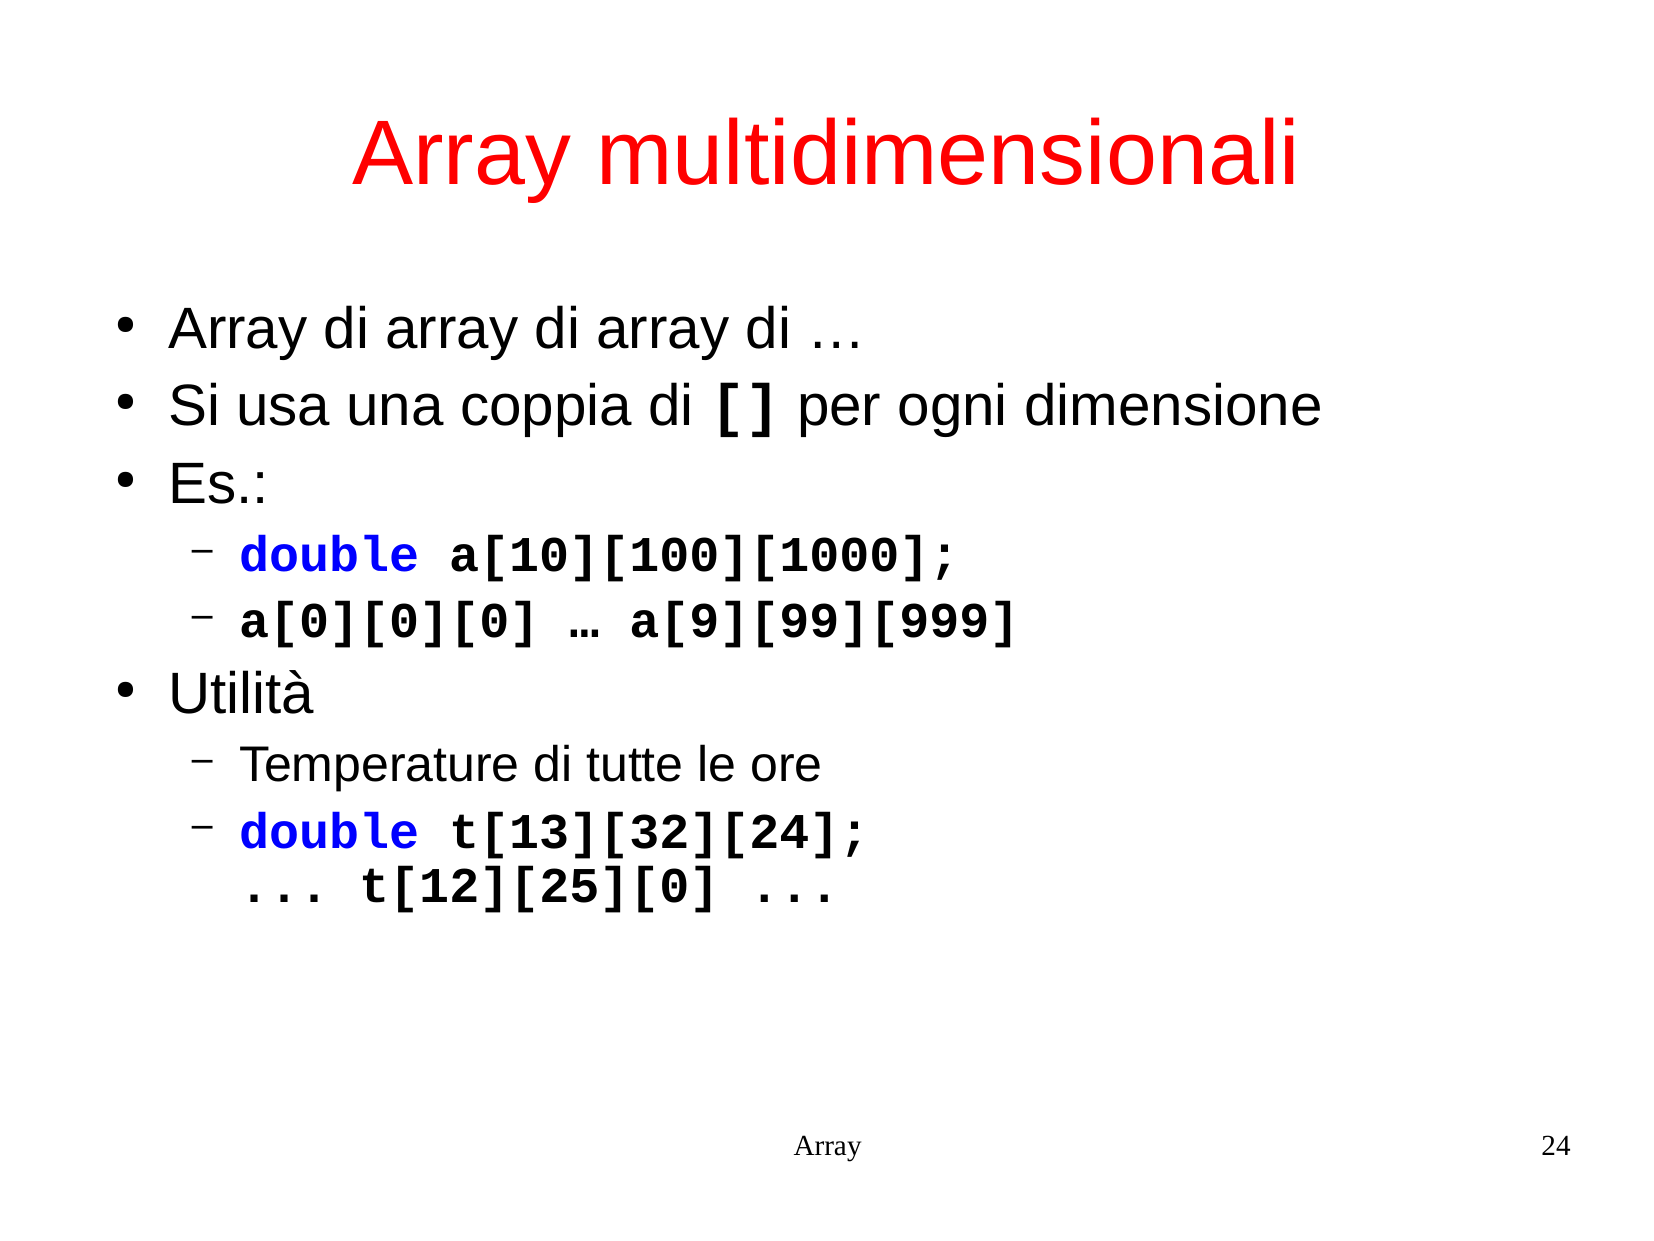

# Array multidimensionali
Array di array di array di …
Si usa una coppia di [] per ogni dimensione
Es.:
double a[10][100][1000];
a[0][0][0] … a[9][99][999]
Utilità
Temperature di tutte le ore
double t[13][32][24];
... t[12][25][0] ...
Array
24